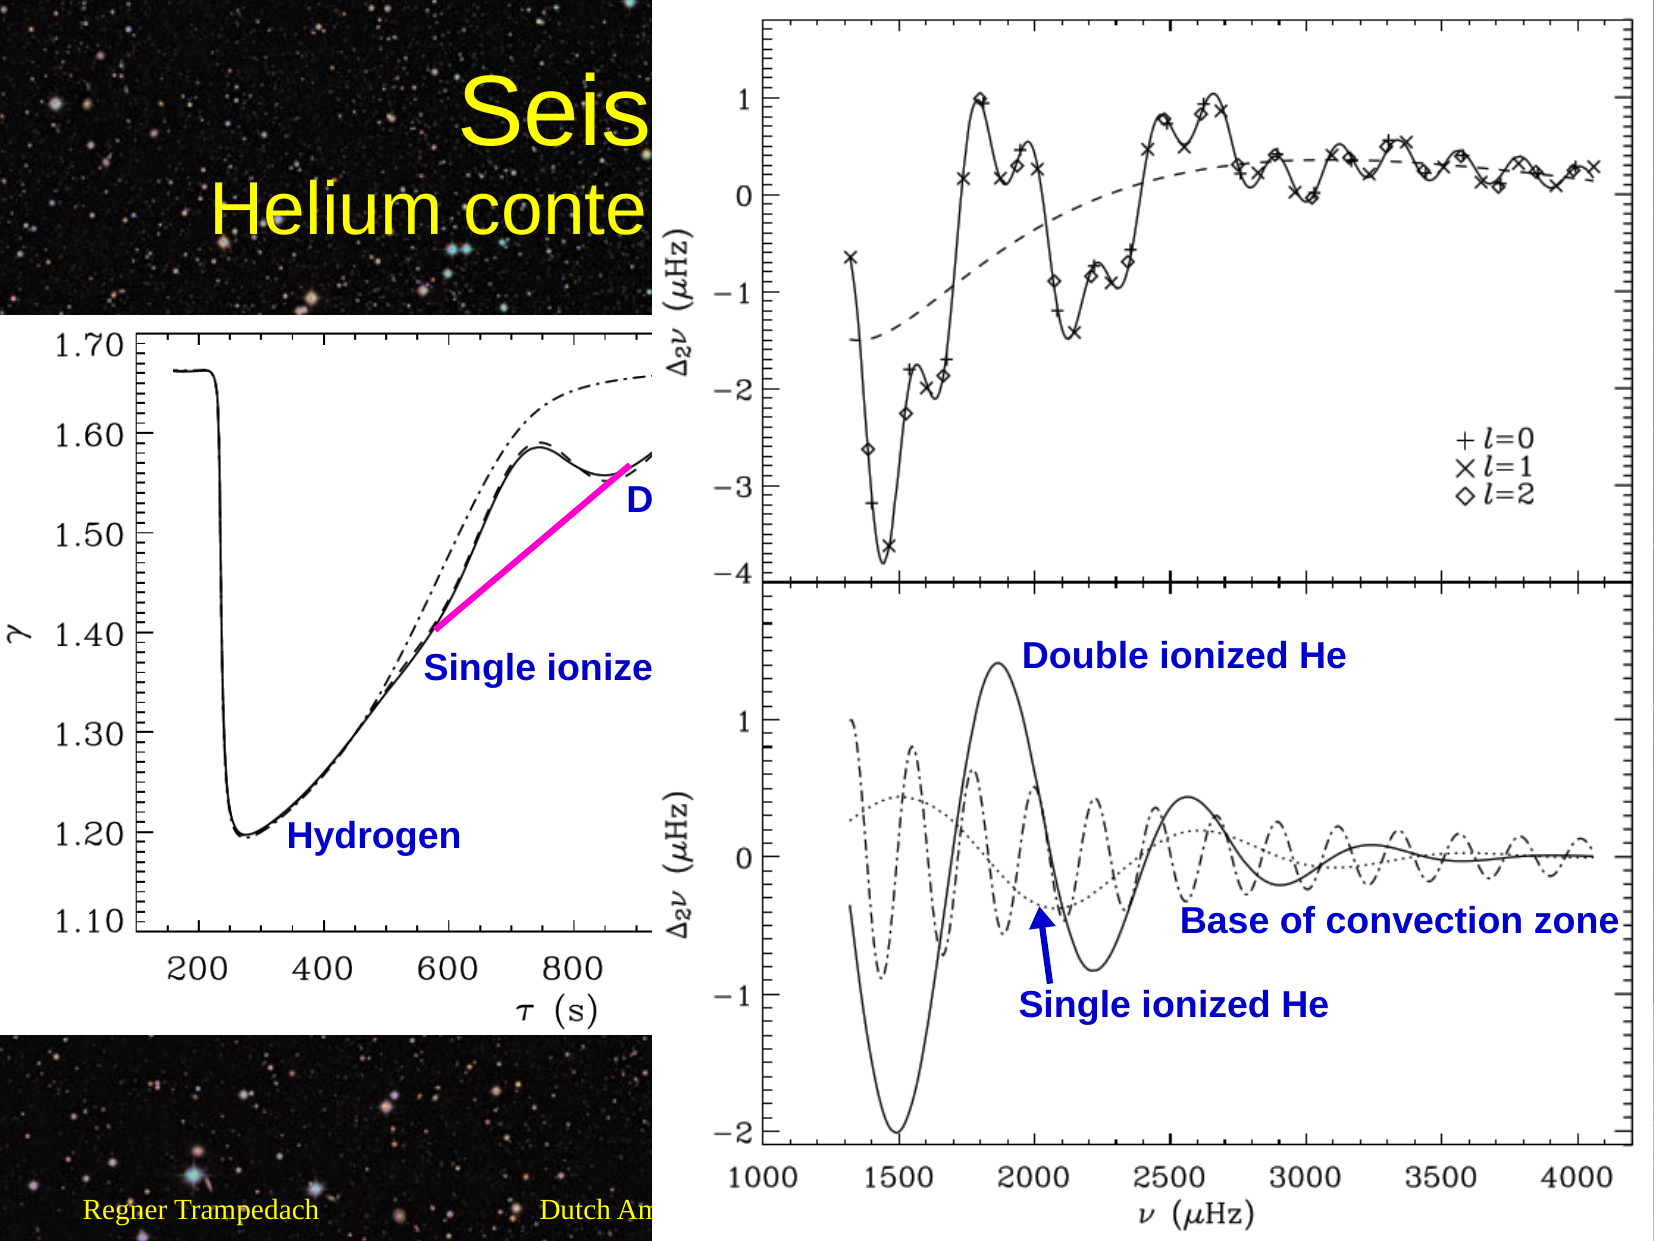

\
 Double ionized He
 Base of convection zone
 Single ionized He
# Seismic Glitches Helium content and Convection Zone